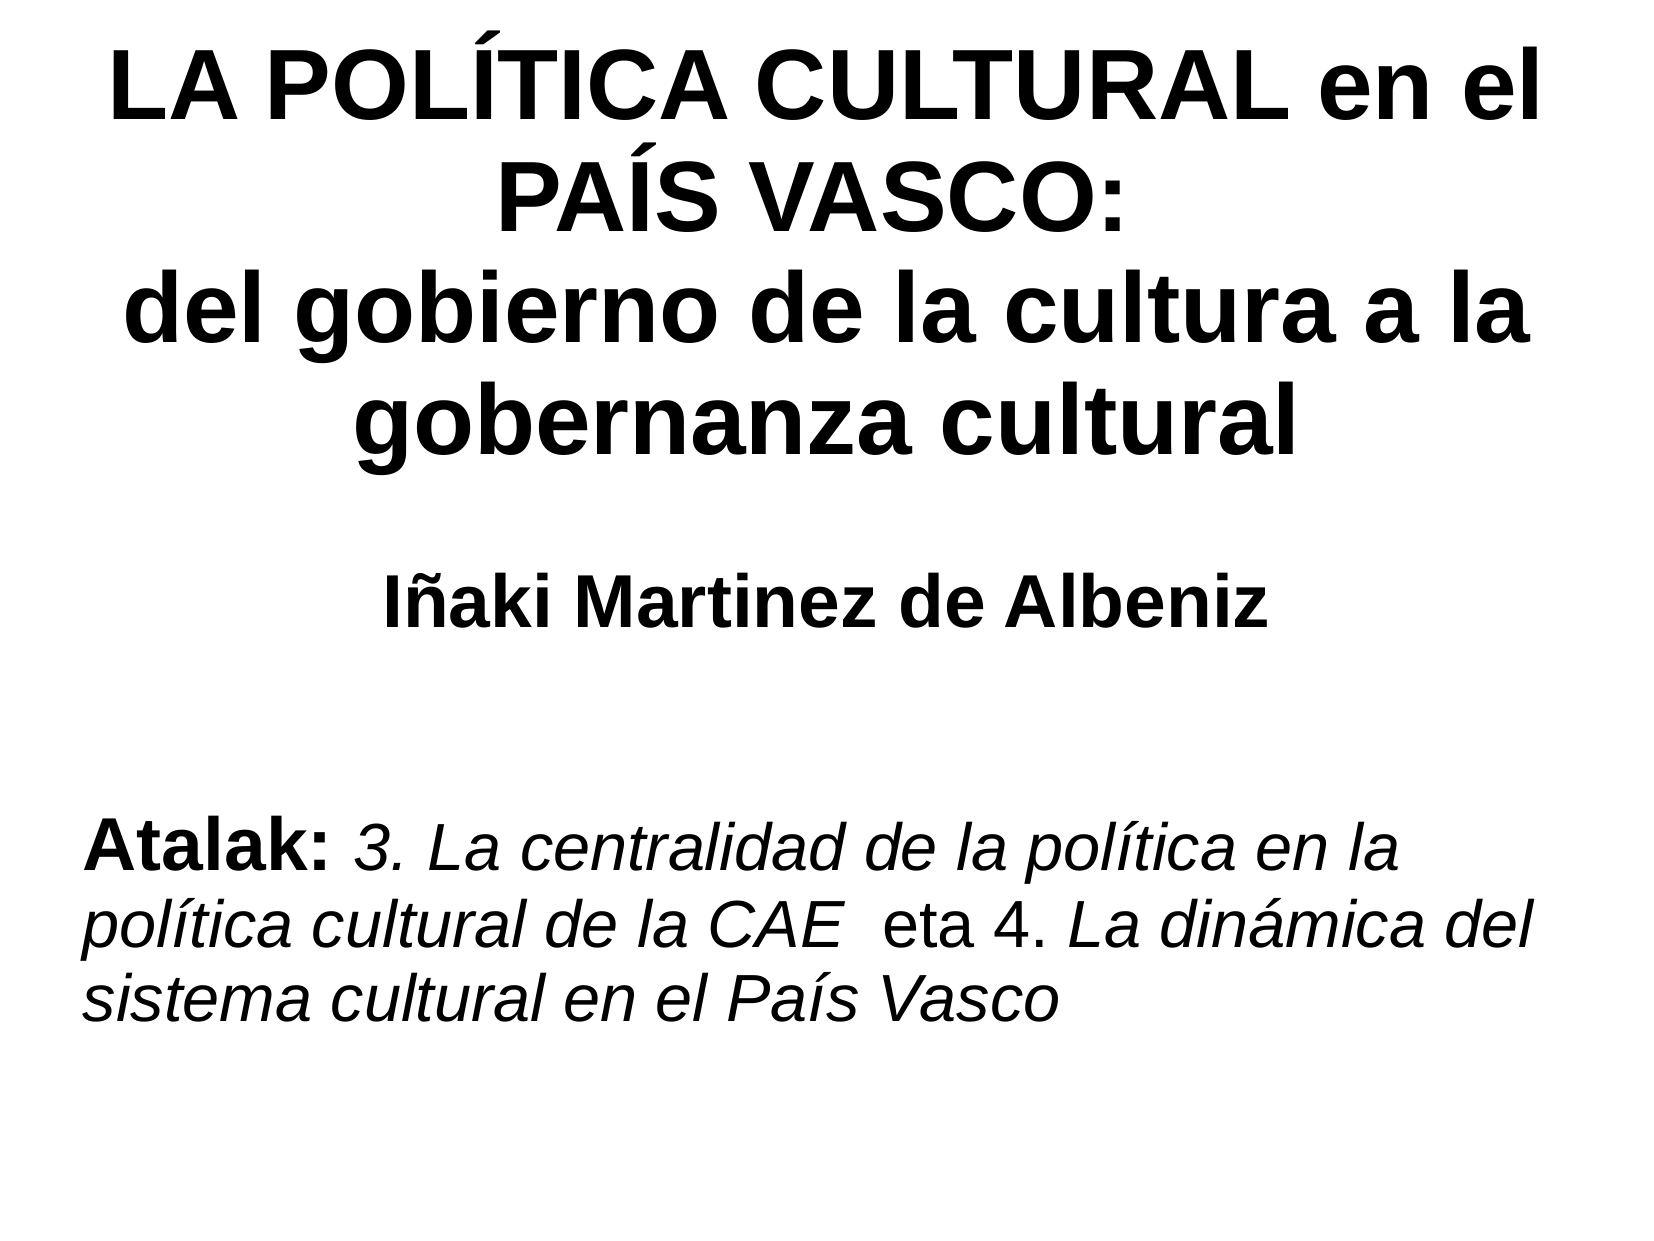

# LA POLÍTICA CULTURAL en el PAÍS VASCO:
del gobierno de la cultura a la gobernanza cultural
Iñaki Martinez de Albeniz
Atalak: 3. La centralidad de la política en la política cultural de la CAE eta 4. La dinámica del sistema cultural en el País Vasco
					Ikaslea: Manex Mailharin